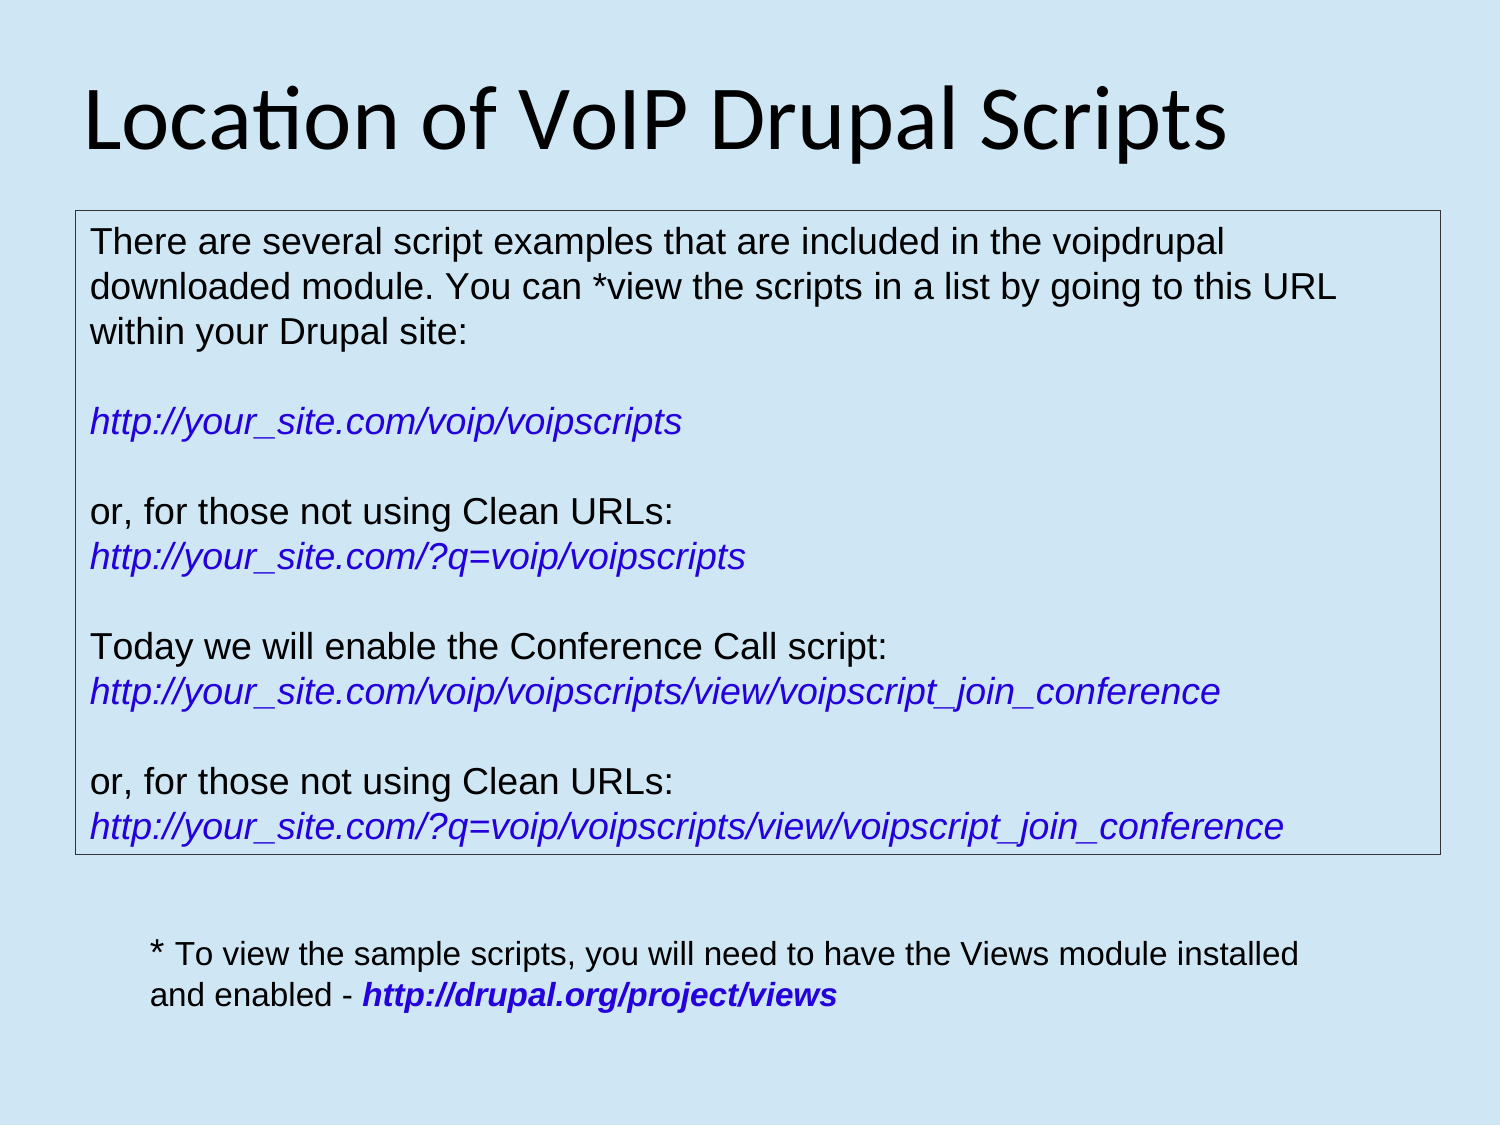

# Location of VoIP Drupal Scripts
There are several script examples that are included in the voipdrupal downloaded module. You can *view the scripts in a list by going to this URL within your Drupal site:
http://your_site.com/voip/voipscripts
or, for those not using Clean URLs:
http://your_site.com/?q=voip/voipscripts
Today we will enable the Conference Call script:
http://your_site.com/voip/voipscripts/view/voipscript_join_conference
or, for those not using Clean URLs:
http://your_site.com/?q=voip/voipscripts/view/voipscript_join_conference
* To view the sample scripts, you will need to have the Views module installed and enabled - http://drupal.org/project/views